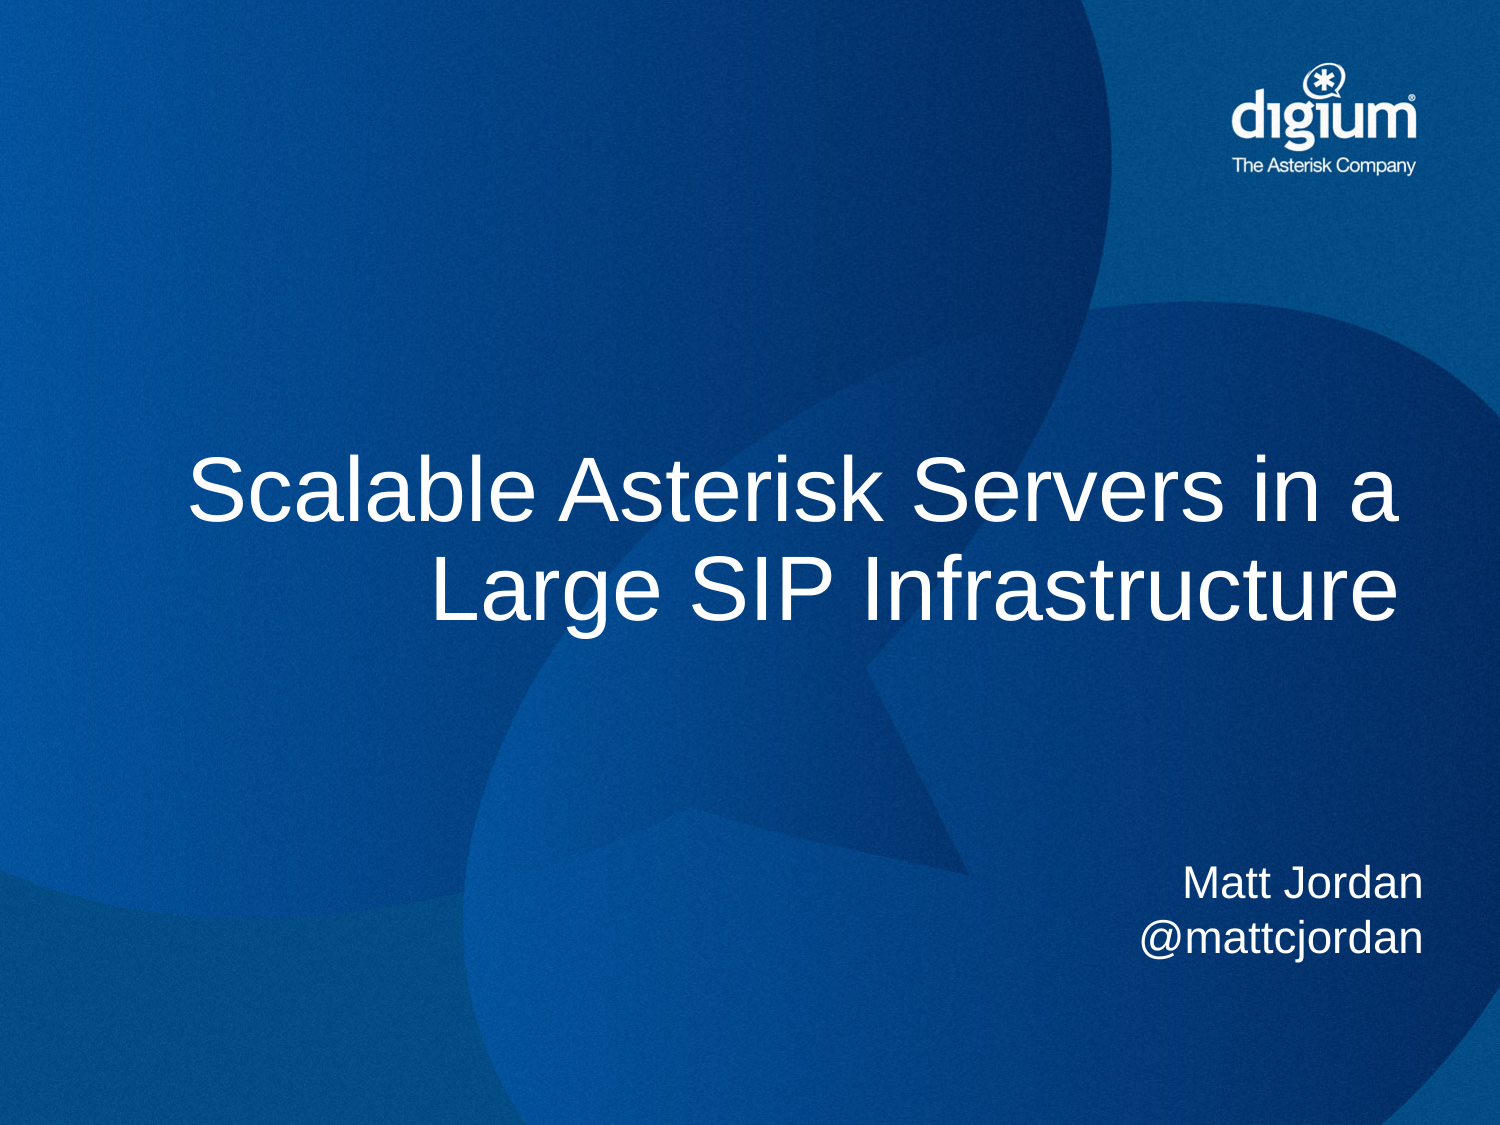

# Scalable Asterisk Servers in a Large SIP Infrastructure
Matt Jordan
@mattcjordan